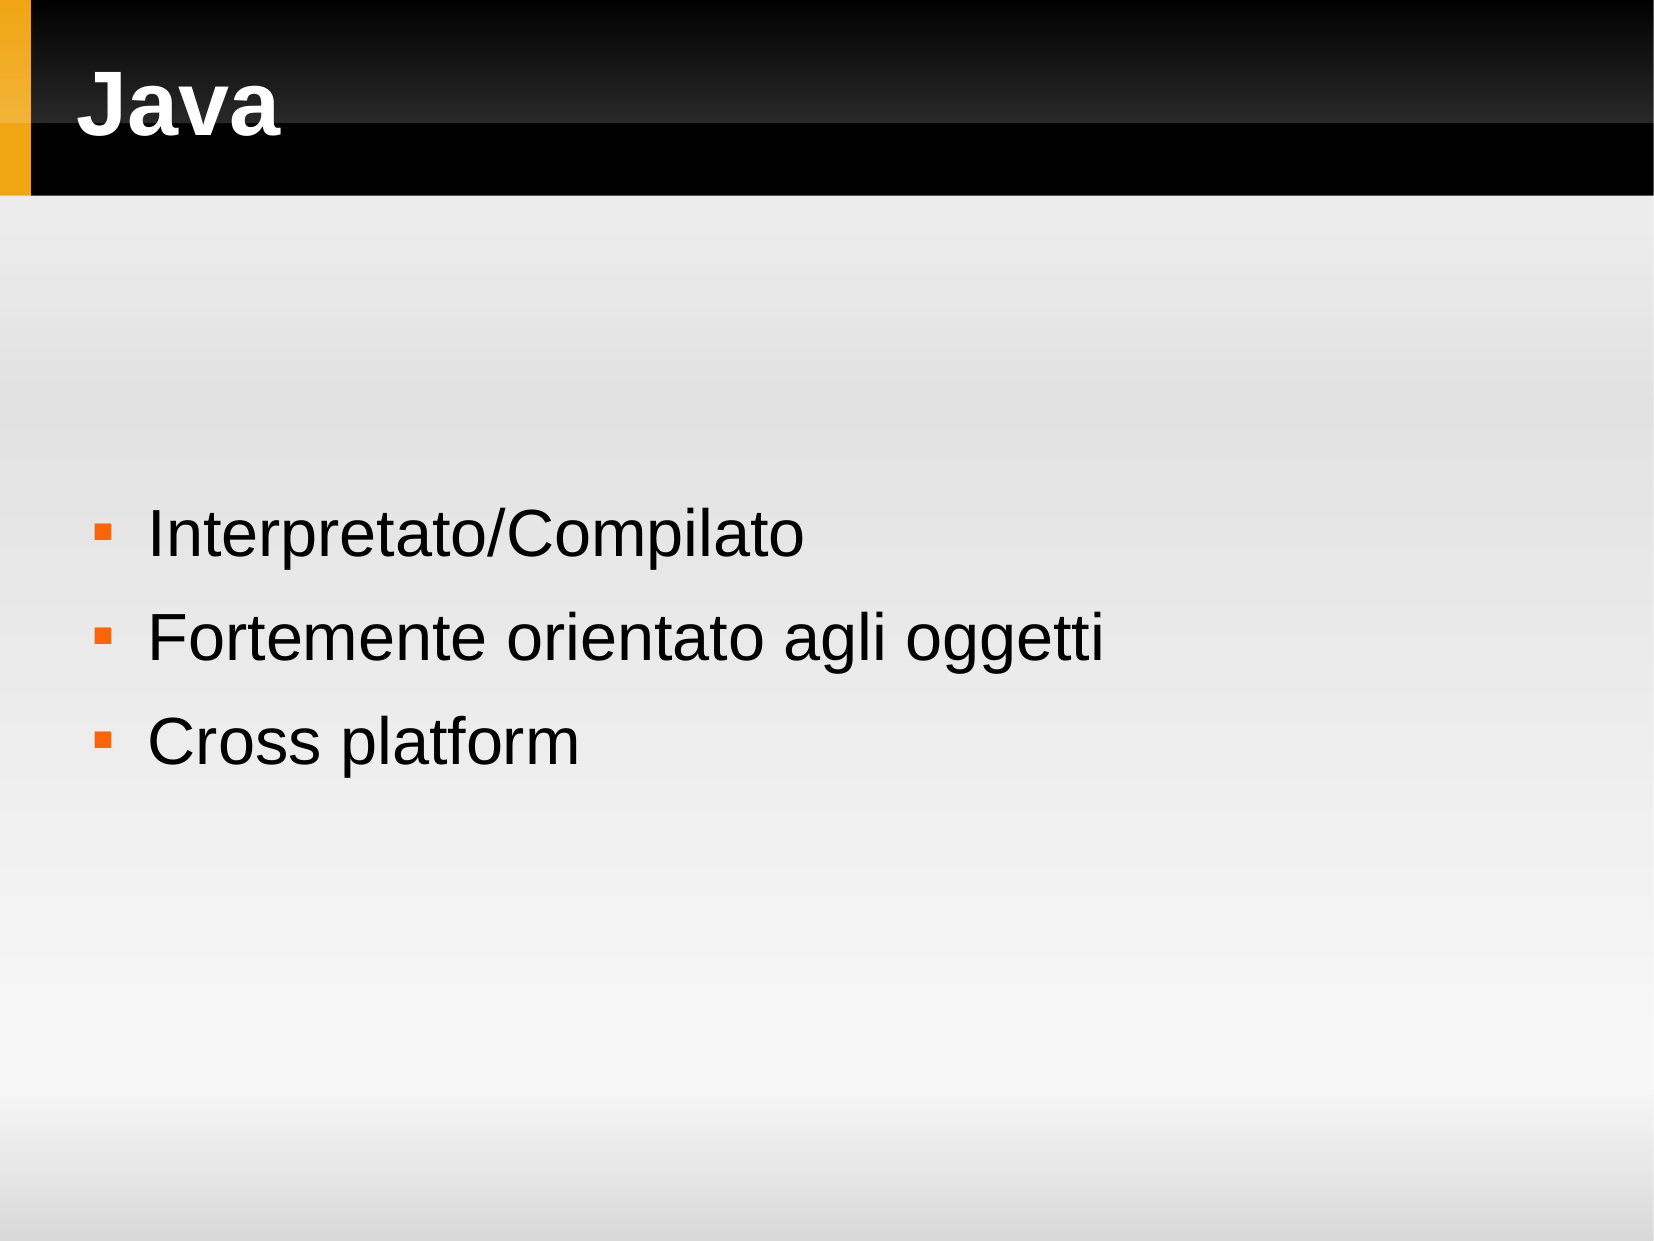

# Java
Interpretato/Compilato
Fortemente orientato agli oggetti
Cross platform